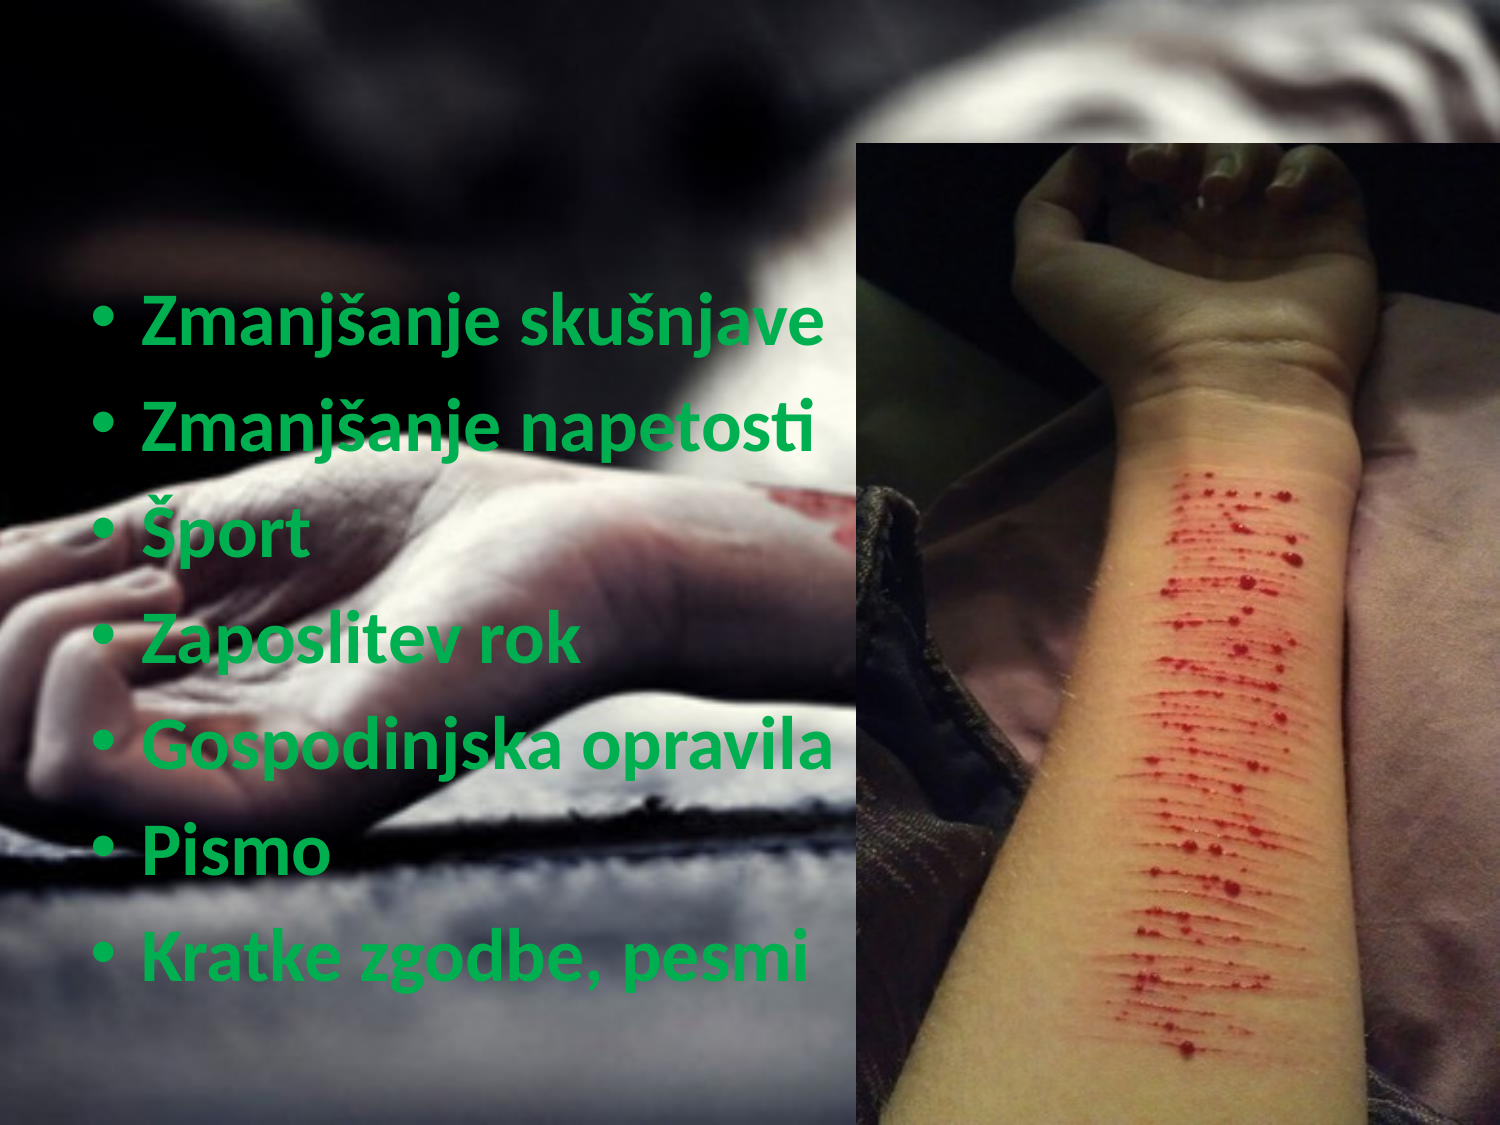

#
Zmanjšanje skušnjave
Zmanjšanje napetosti
Šport
Zaposlitev rok
Gospodinjska opravila
Pismo
Kratke zgodbe, pesmi